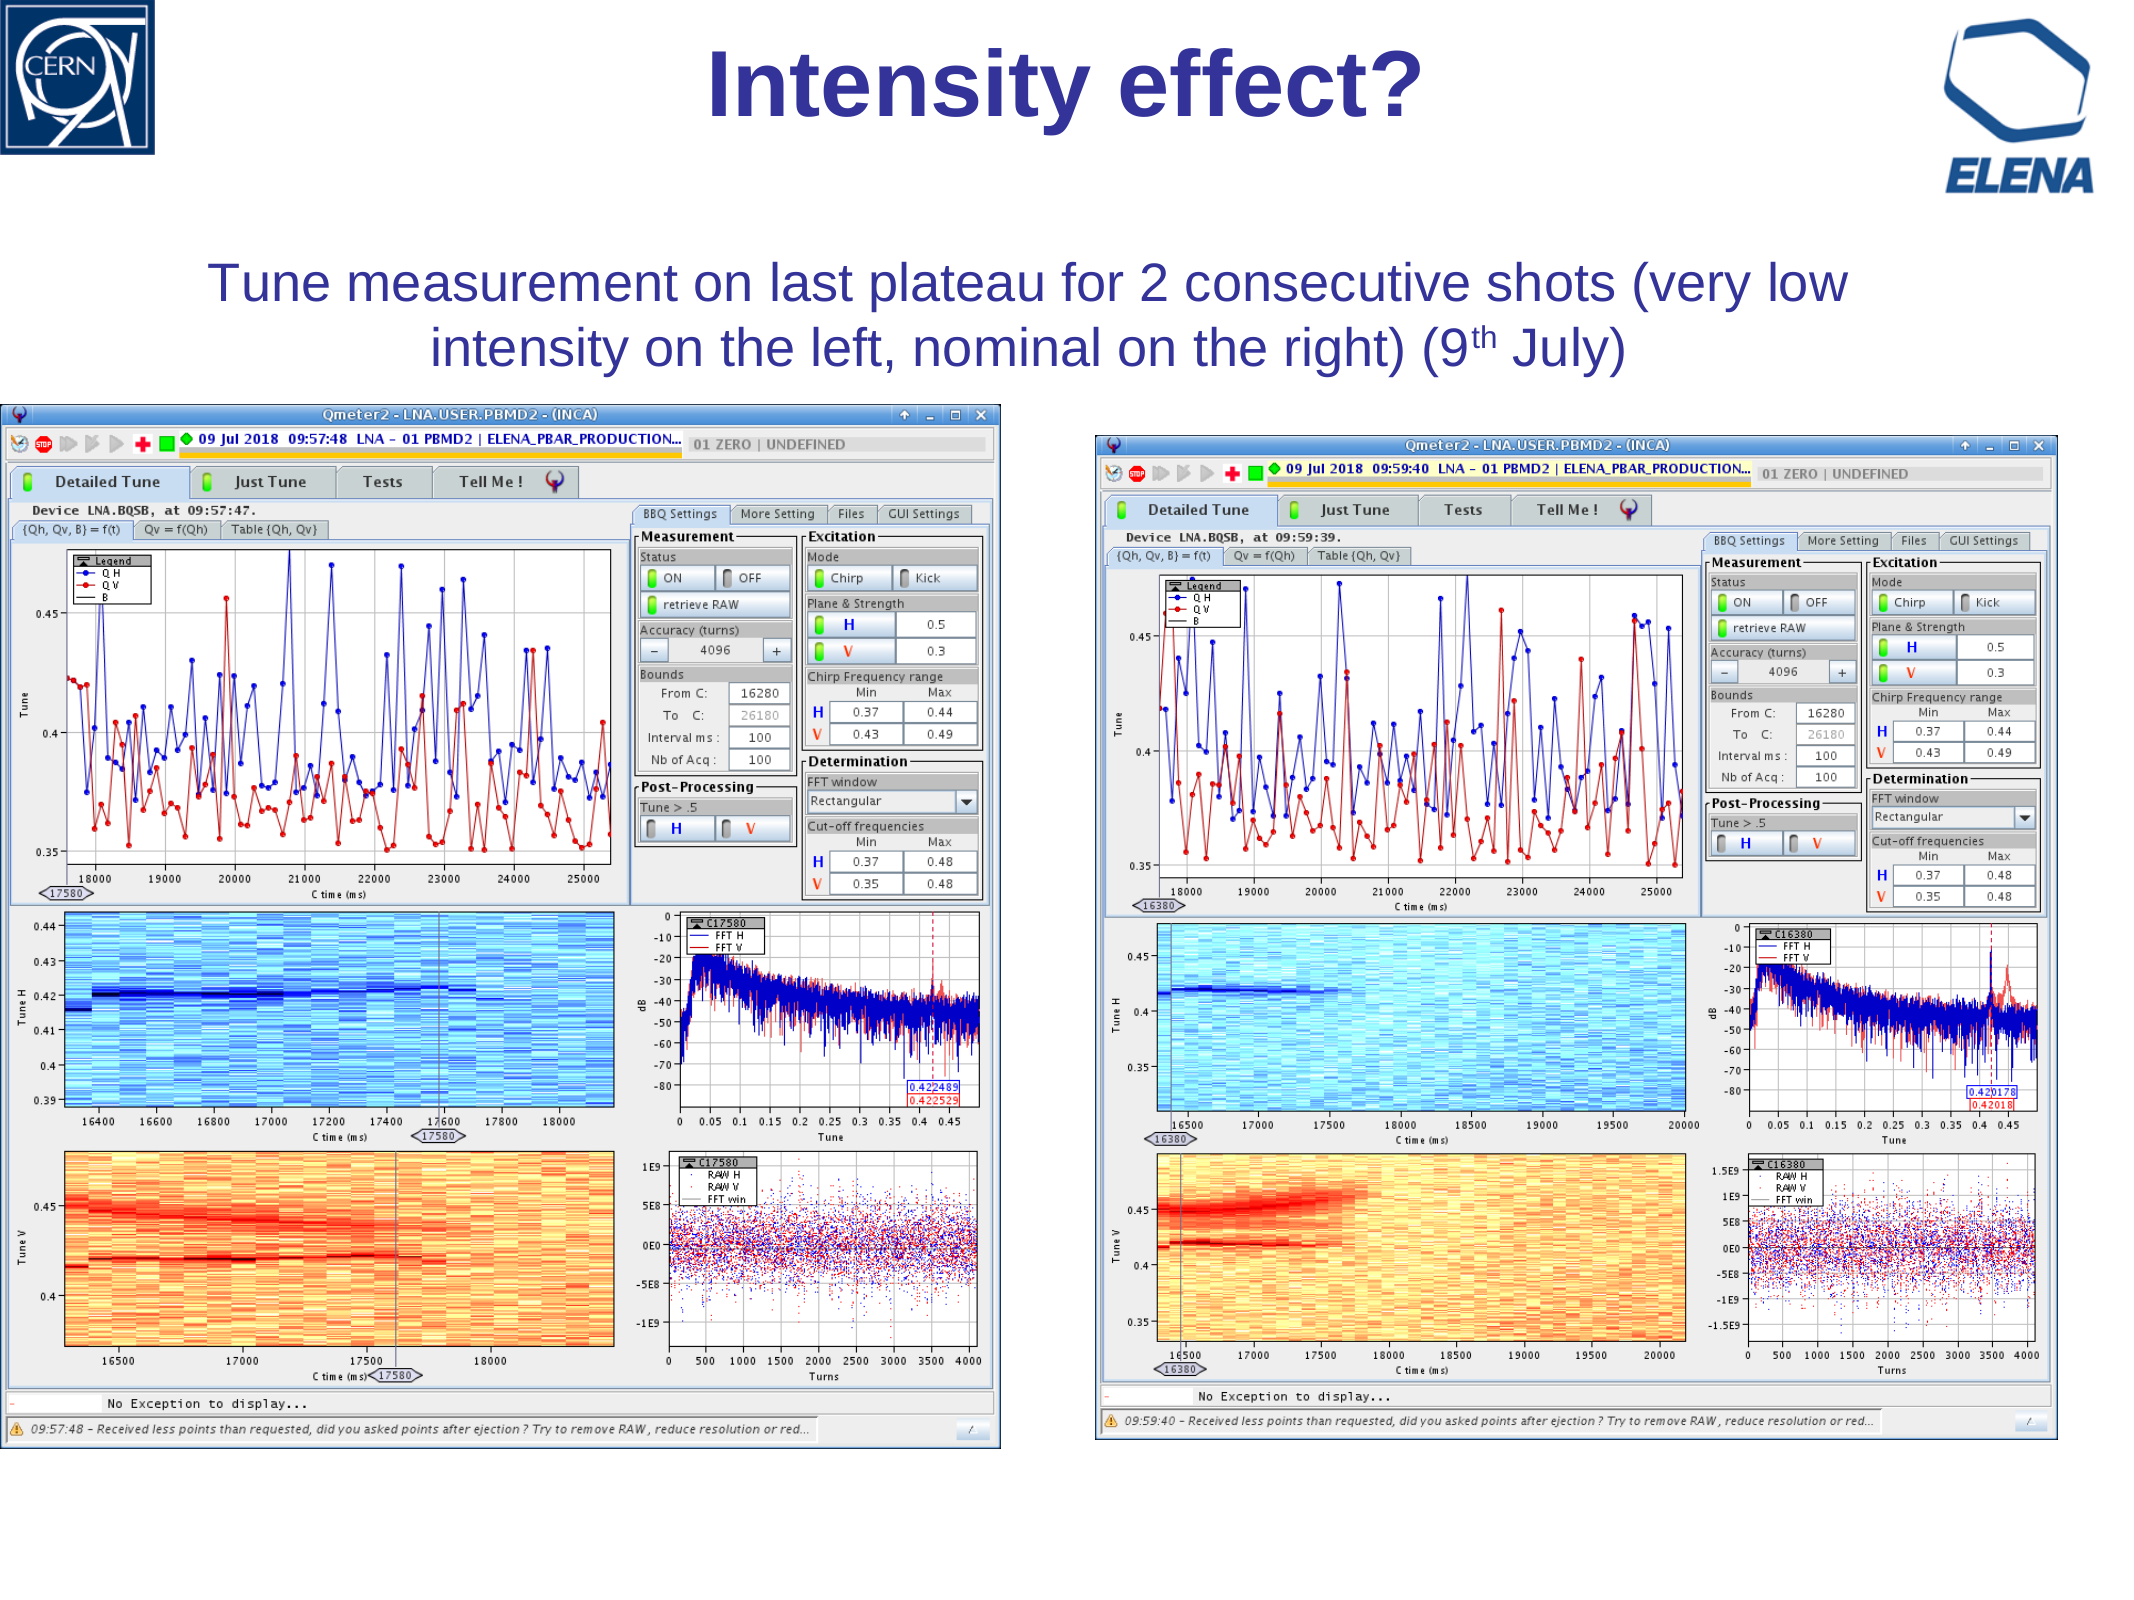

# Intensity effect?
Tune measurement on last plateau for 2 consecutive shots (very low intensity on the left, nominal on the right) (9th July)